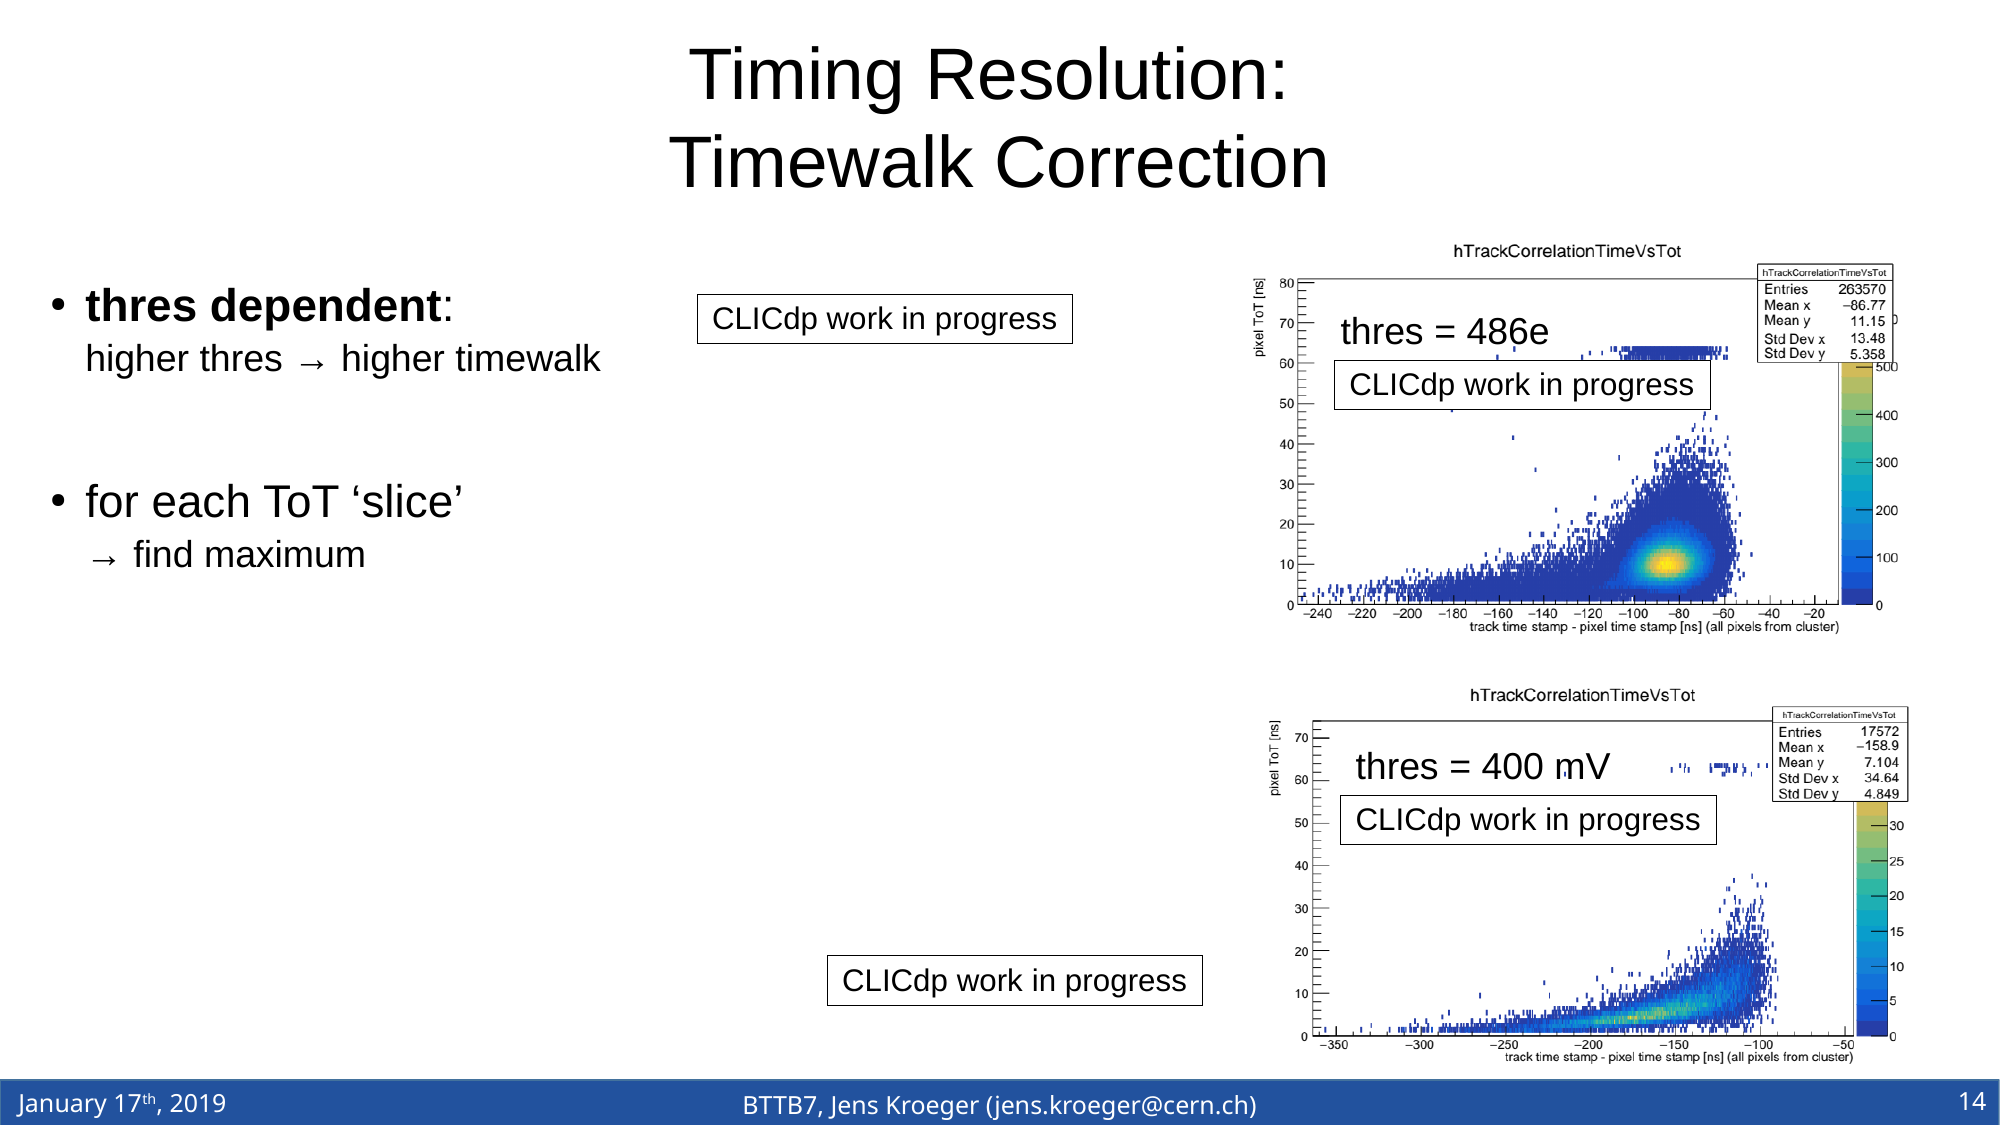

# Timing Resolution: Timewalk Correction
thres dependent:
higher thres → higher timewalk
for each ToT ‘slice’
→ find maximum
CLICdp work in progress
thres = 486e
CLICdp work in progress
thres = 400 mV
CLICdp work in progress
CLICdp work in progress
14
November 28th, 2018
BTTB7, Jens Kroeger (jens.kroeger@cern.ch)